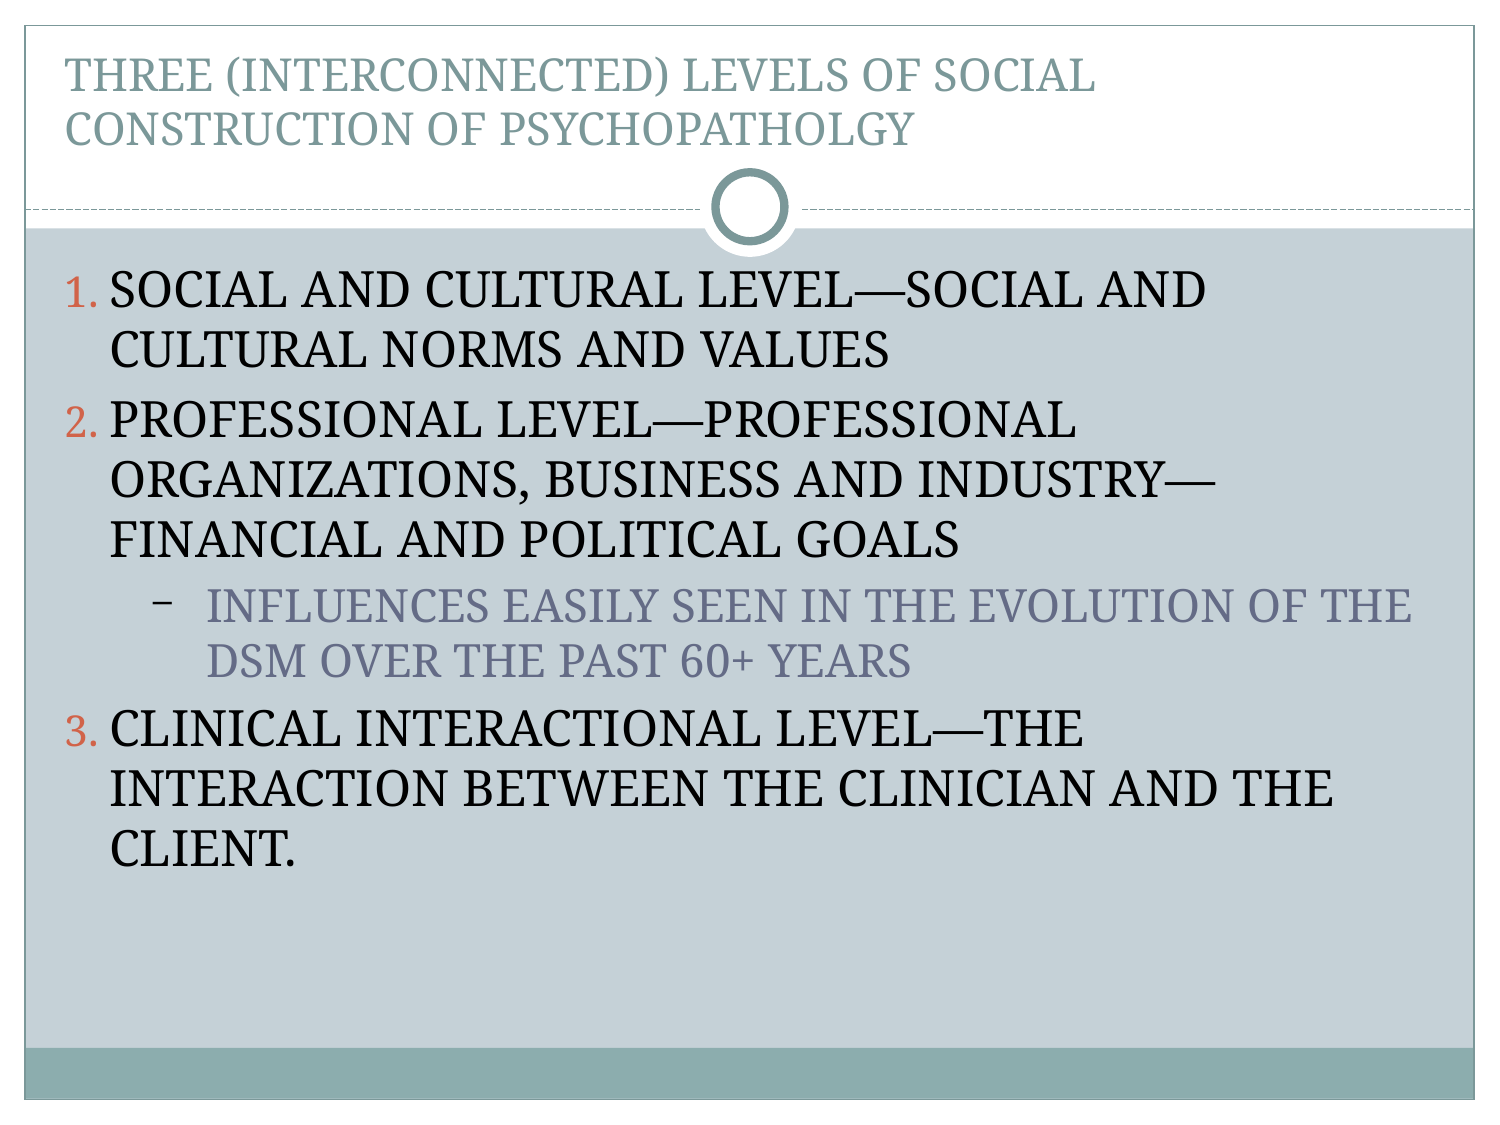

# THREE (INTERCONNECTED) LEVELS OF SOCIAL CONSTRUCTION OF PSYCHOPATHOLGY
SOCIAL AND CULTURAL LEVEL—SOCIAL AND CULTURAL NORMS AND VALUES
PROFESSIONAL LEVEL—PROFESSIONAL ORGANIZATIONS, BUSINESS AND INDUSTRY—FINANCIAL AND POLITICAL GOALS
INFLUENCES EASILY SEEN IN THE EVOLUTION OF THE DSM OVER THE PAST 60+ YEARS
CLINICAL INTERACTIONAL LEVEL—THE INTERACTION BETWEEN THE CLINICIAN AND THE CLIENT.